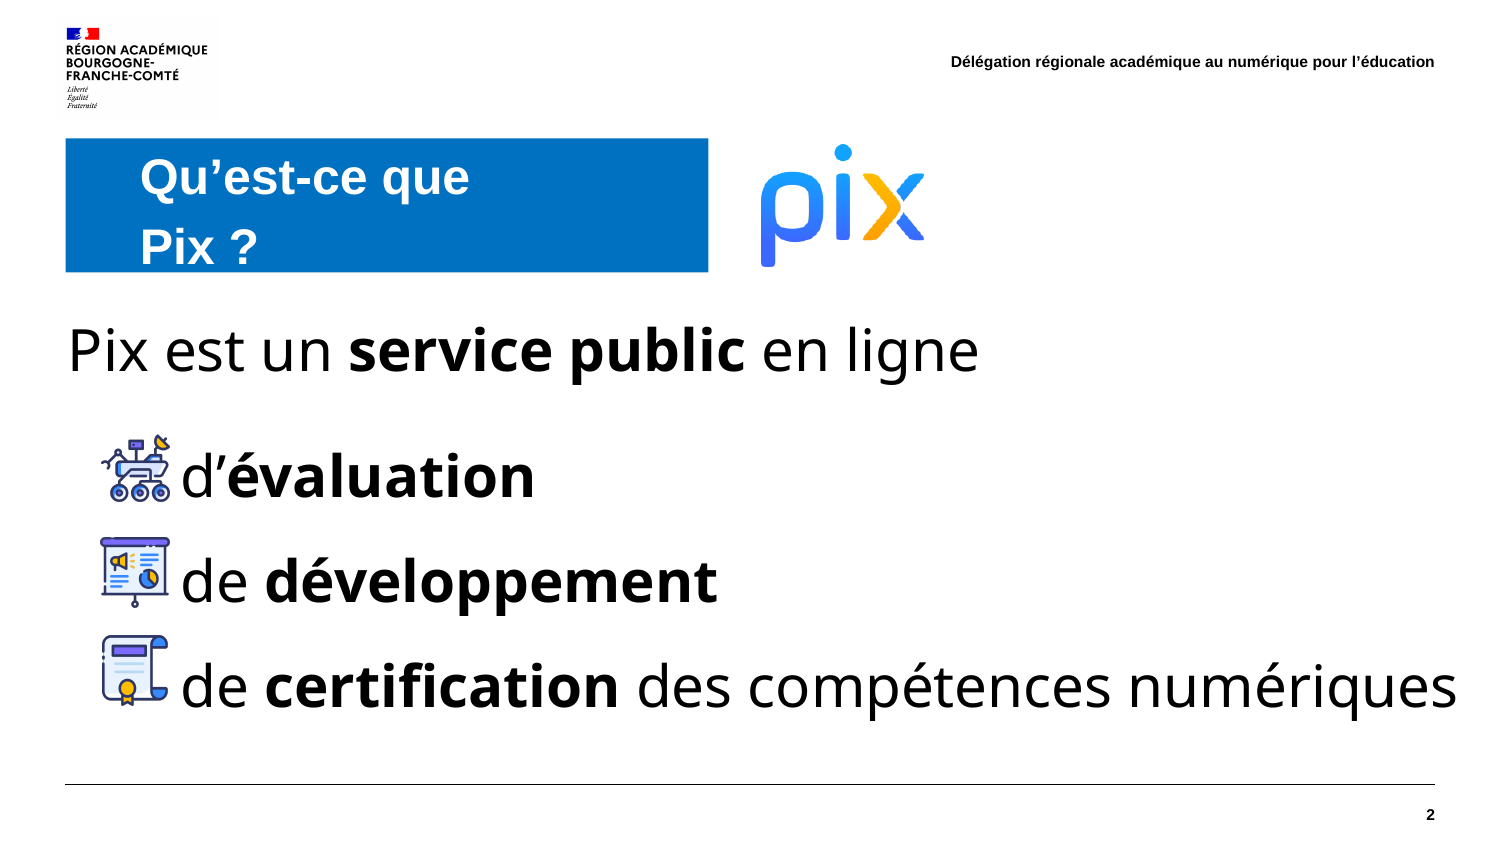

Délégation régionale académique au numérique pour l’éducation
# Qu’est-ce que
Pix ?
Pix est un service public en ligne
d’évaluation
de développement
de certification des compétences numériques